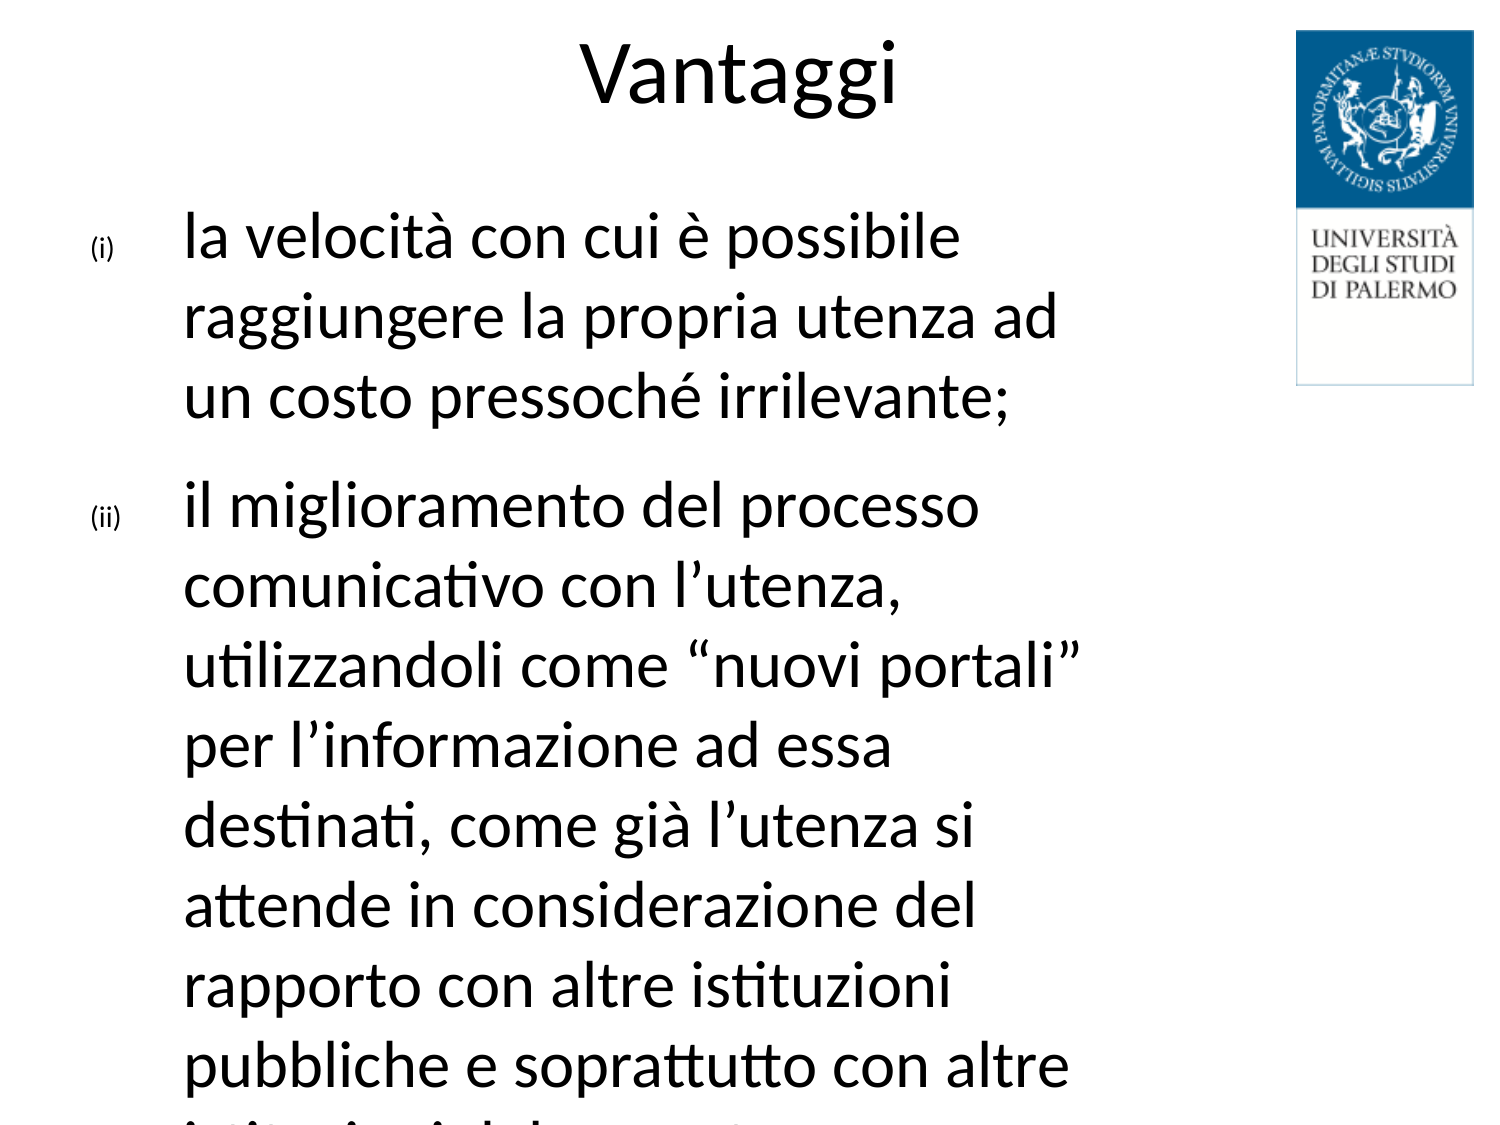

# Vantaggi
la velocità con cui è possibile raggiungere la propria utenza ad un costo pressoché irrilevante;
il miglioramento del processo comunicativo con l’utenza, utilizzandoli come “nuovi portali” per l’informazione ad essa destinati, come già l’utenza si attende in considerazione del rapporto con altre istituzioni pubbliche e soprattutto con altre istituzioni del mercato;
l’accrescimento della quantità di procedure che rendono più trasparente l’amministrazione stessa, rendendo accessibili sia le informazioni sulle attività, sia i risultati tangibili di queste attività (delibere, direttive, ecc.). Procedure e materiali accessibili che, dunque, fanno percepire la stessa amministrazione come “più affidabile” in quanto più trasparente;